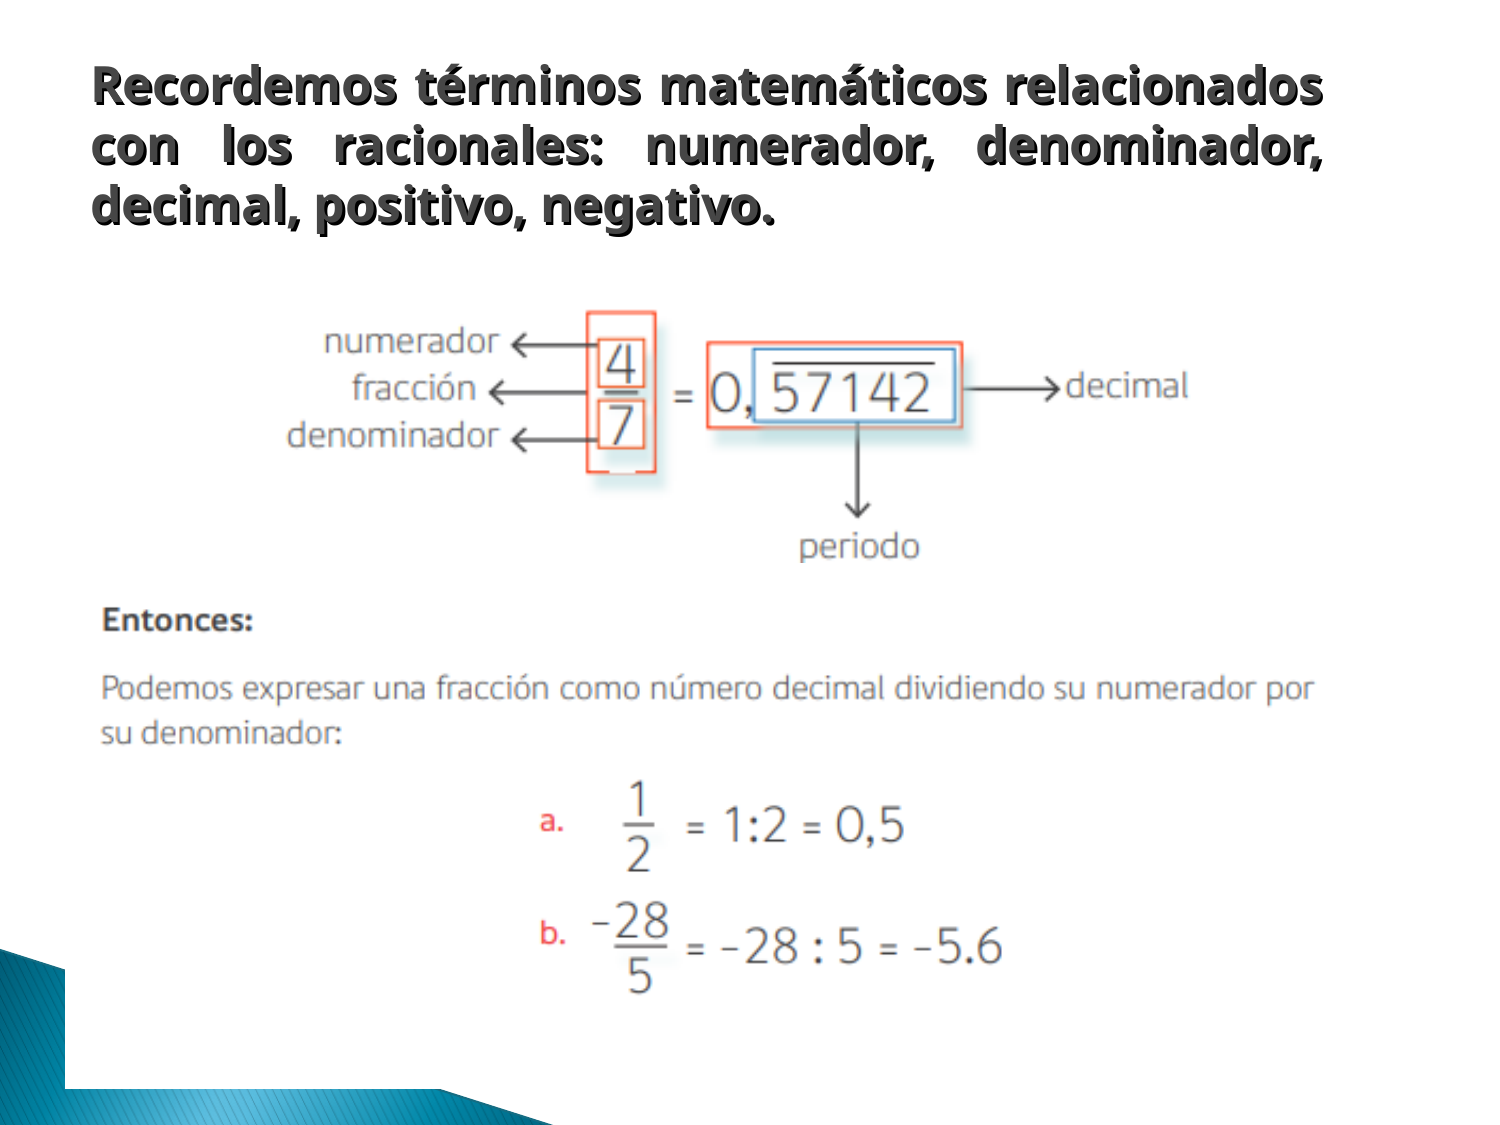

# Recordemos términos matemáticos relacionados con los racionales: numerador, denominador, decimal, positivo, negativo.